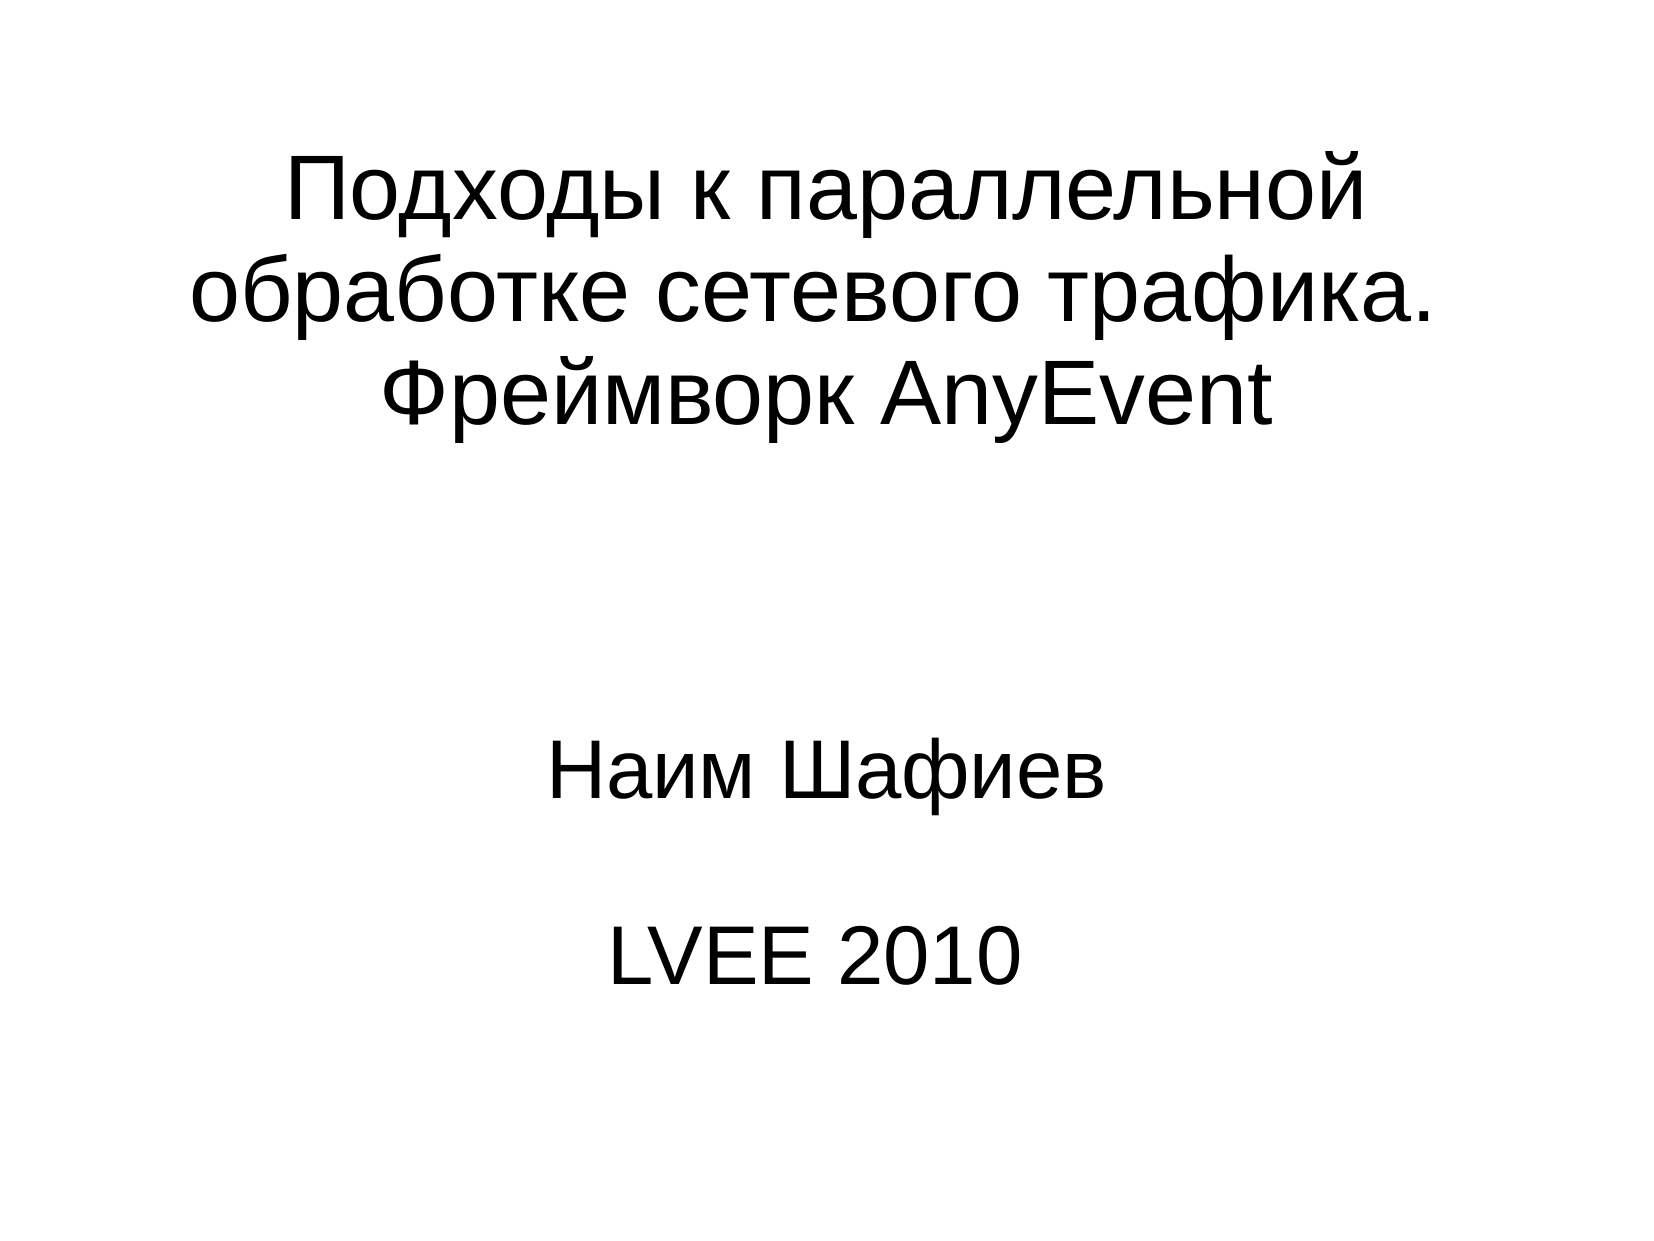

Подходы к параллельной обработке сетевого трафика.
Фреймворк AnyEvent
Наим Шафиев
LVEE 2010